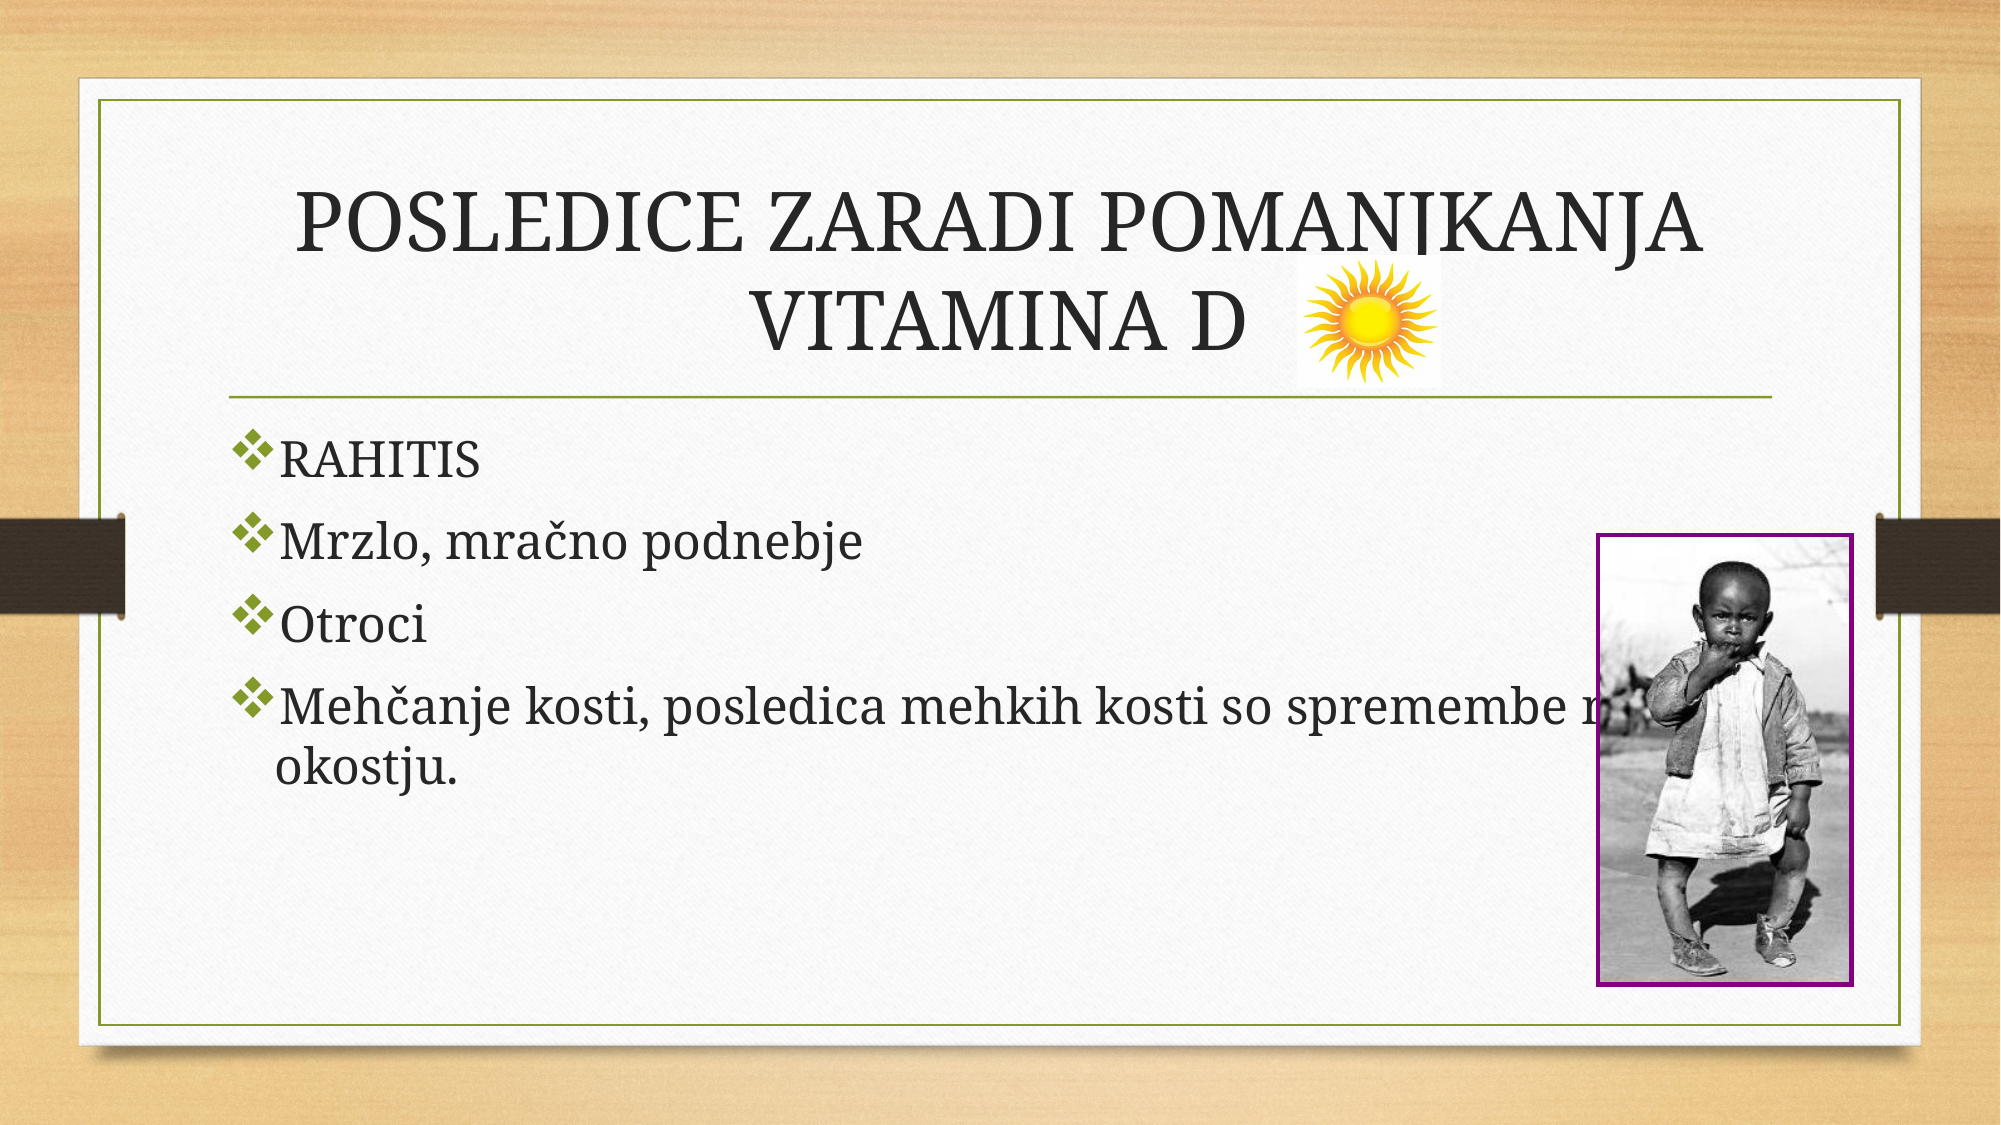

# POSLEDICE ZARADI POMANJKANJA VITAMINA D
RAHITIS
Mrzlo, mračno podnebje
Otroci
Mehčanje kosti, posledica mehkih kosti so spremembe na okostju.